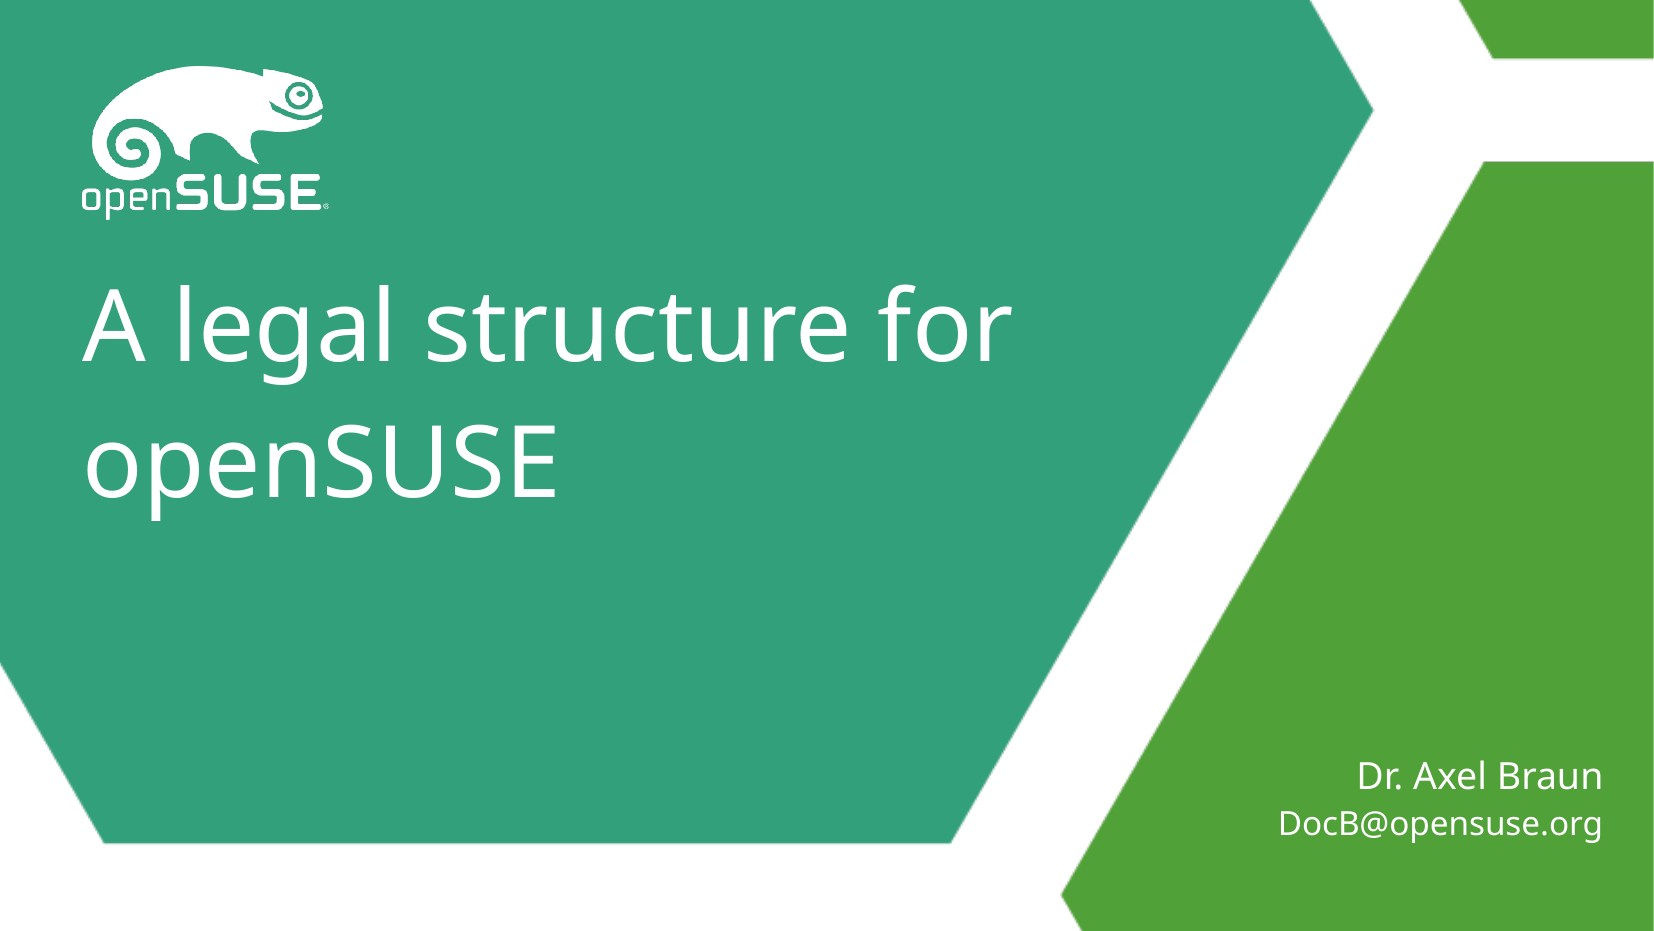

A legal structure for
openSUSE
# Dr. Axel Braun
DocB@opensuse.org